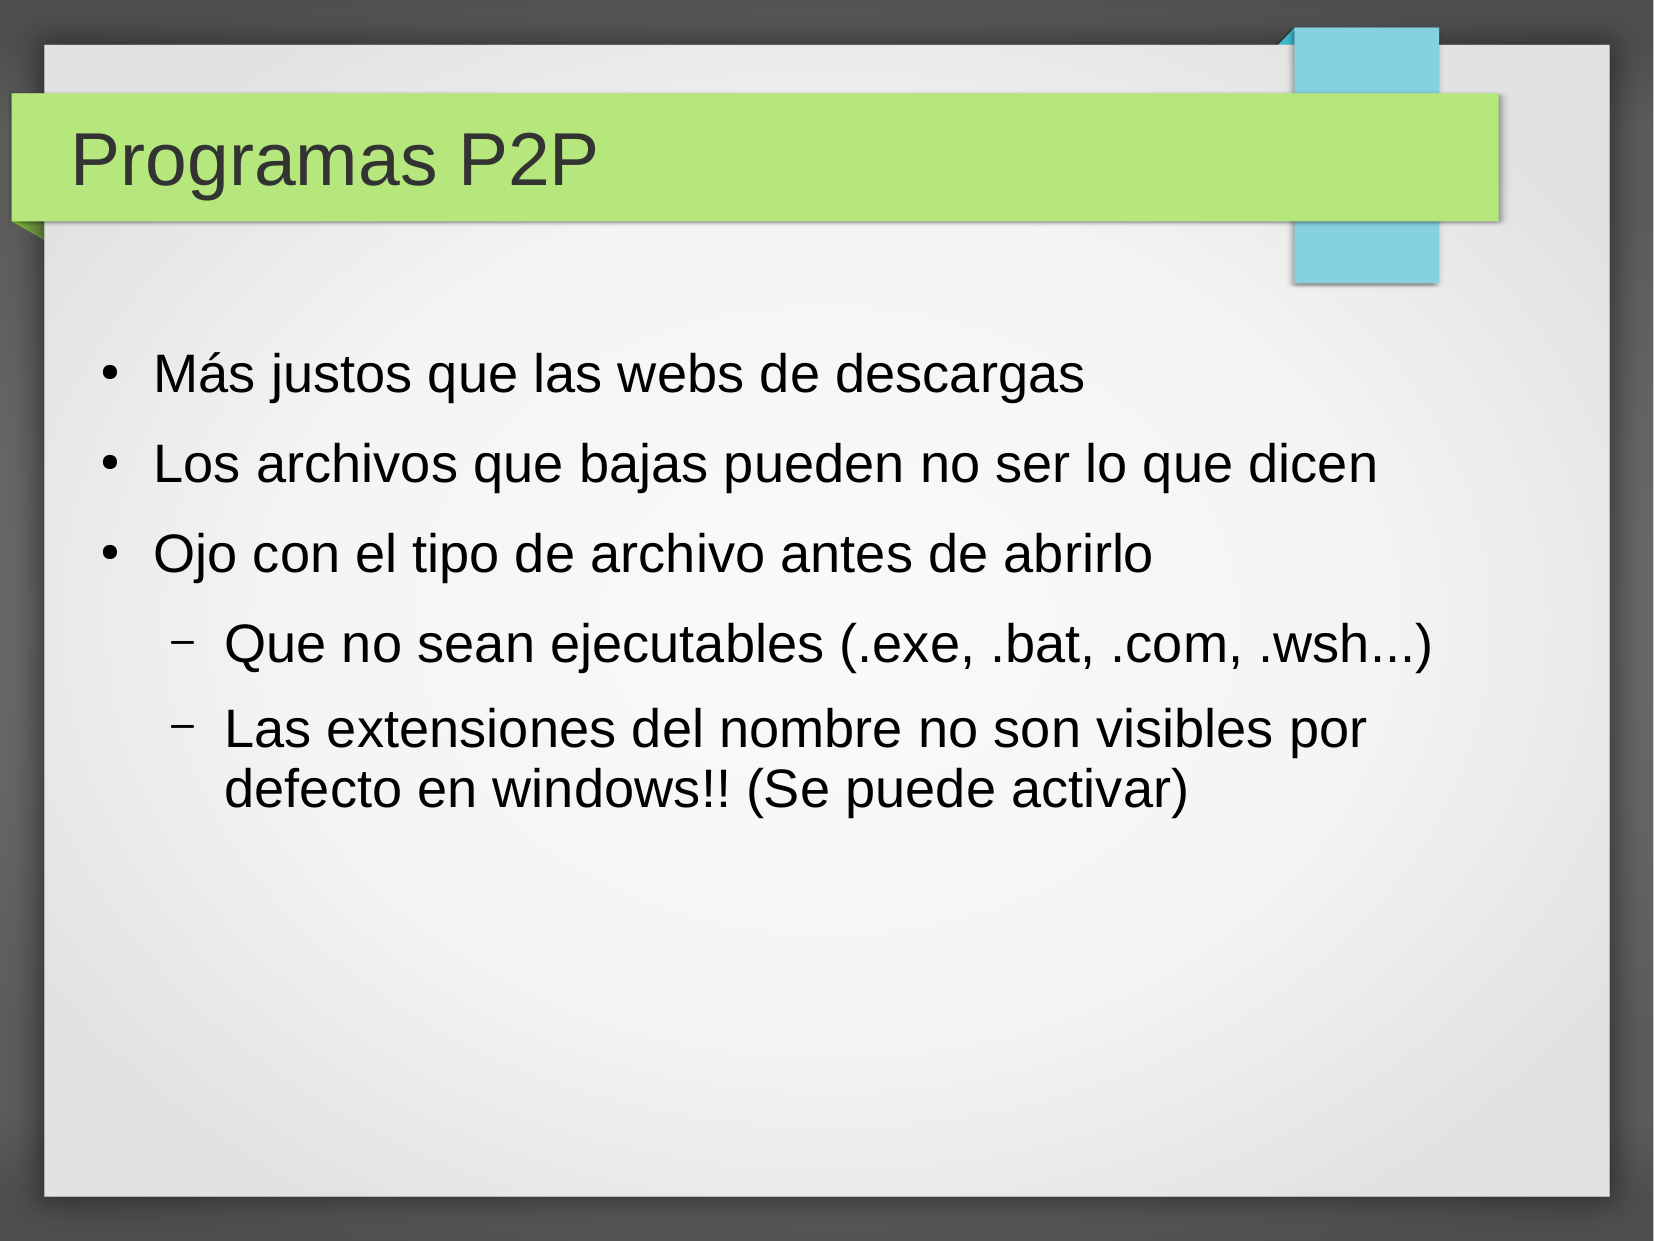

# Programas P2P
Más justos que las webs de descargas
Los archivos que bajas pueden no ser lo que dicen
Ojo con el tipo de archivo antes de abrirlo
Que no sean ejecutables (.exe, .bat, .com, .wsh...)
Las extensiones del nombre no son visibles por defecto en windows!! (Se puede activar)